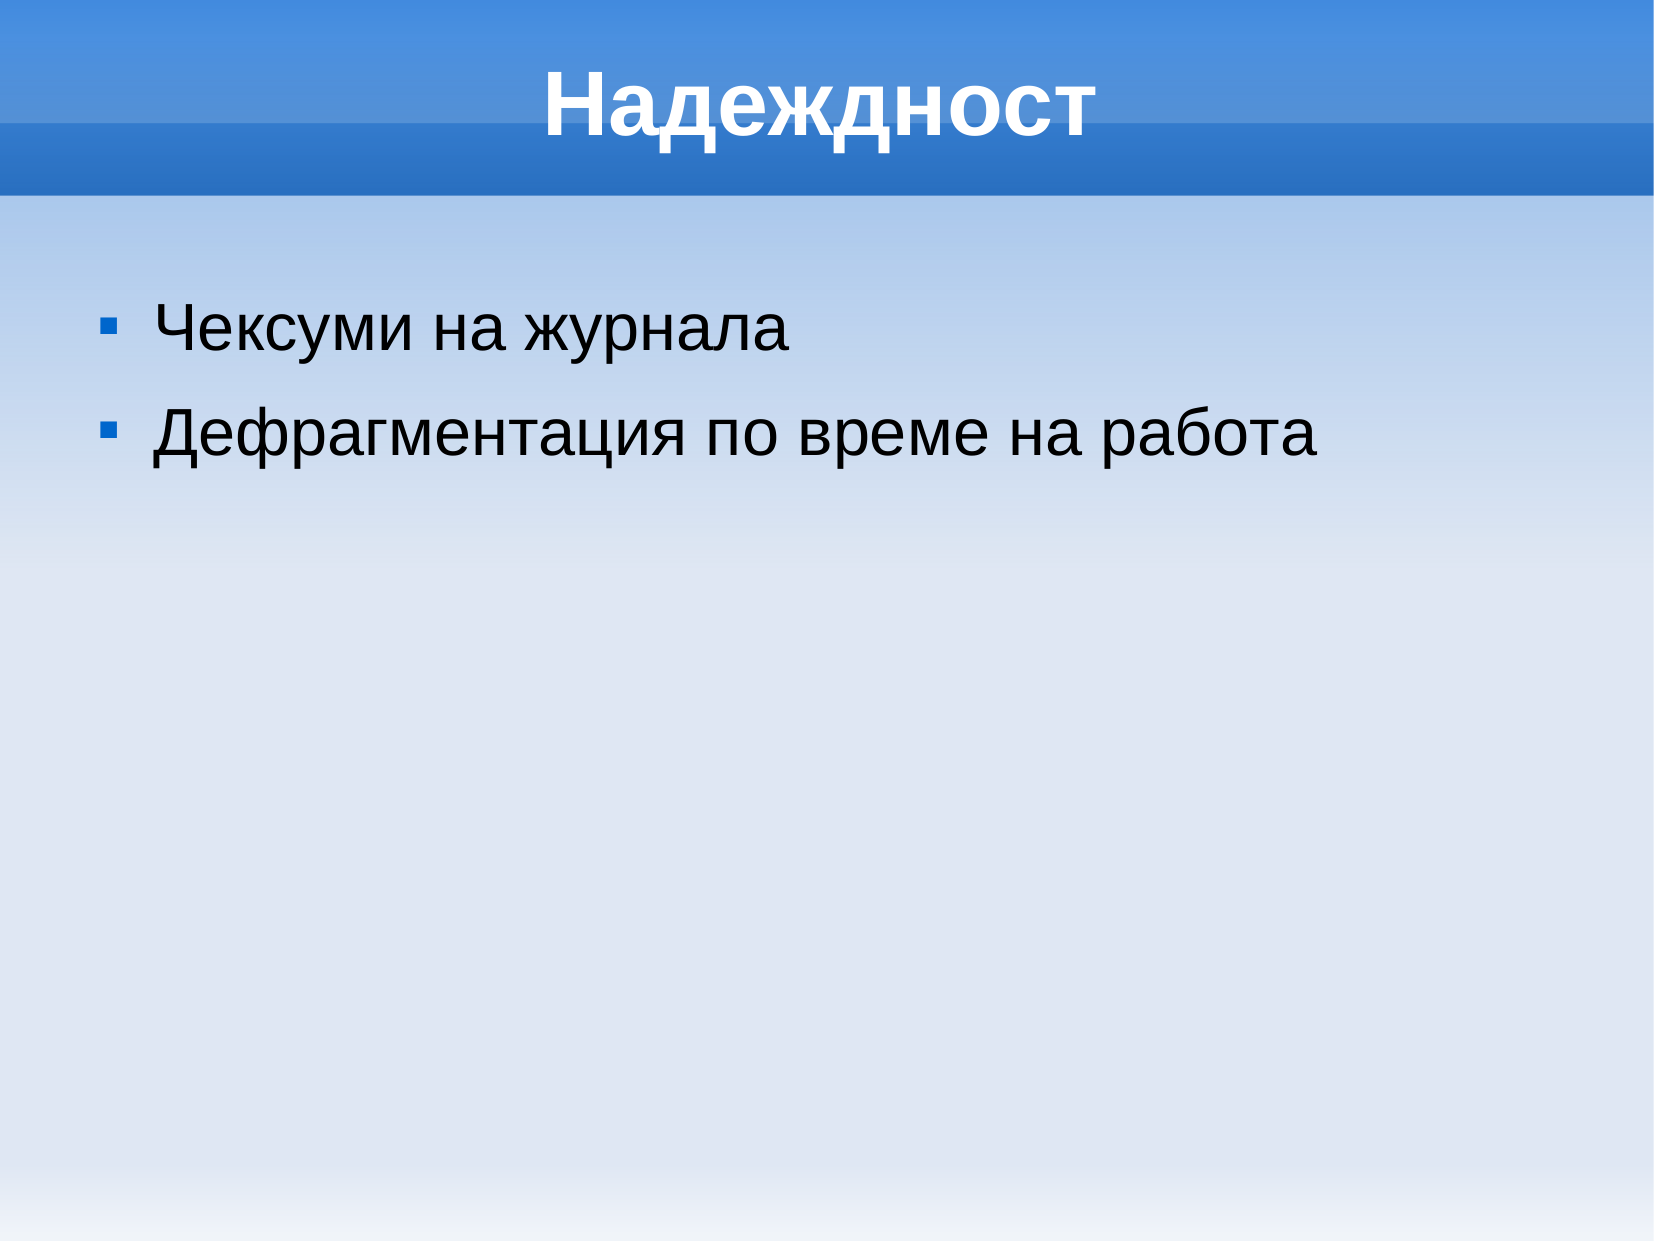

# Надеждност
Чексуми на журнала
Дефрагментация по време на работа